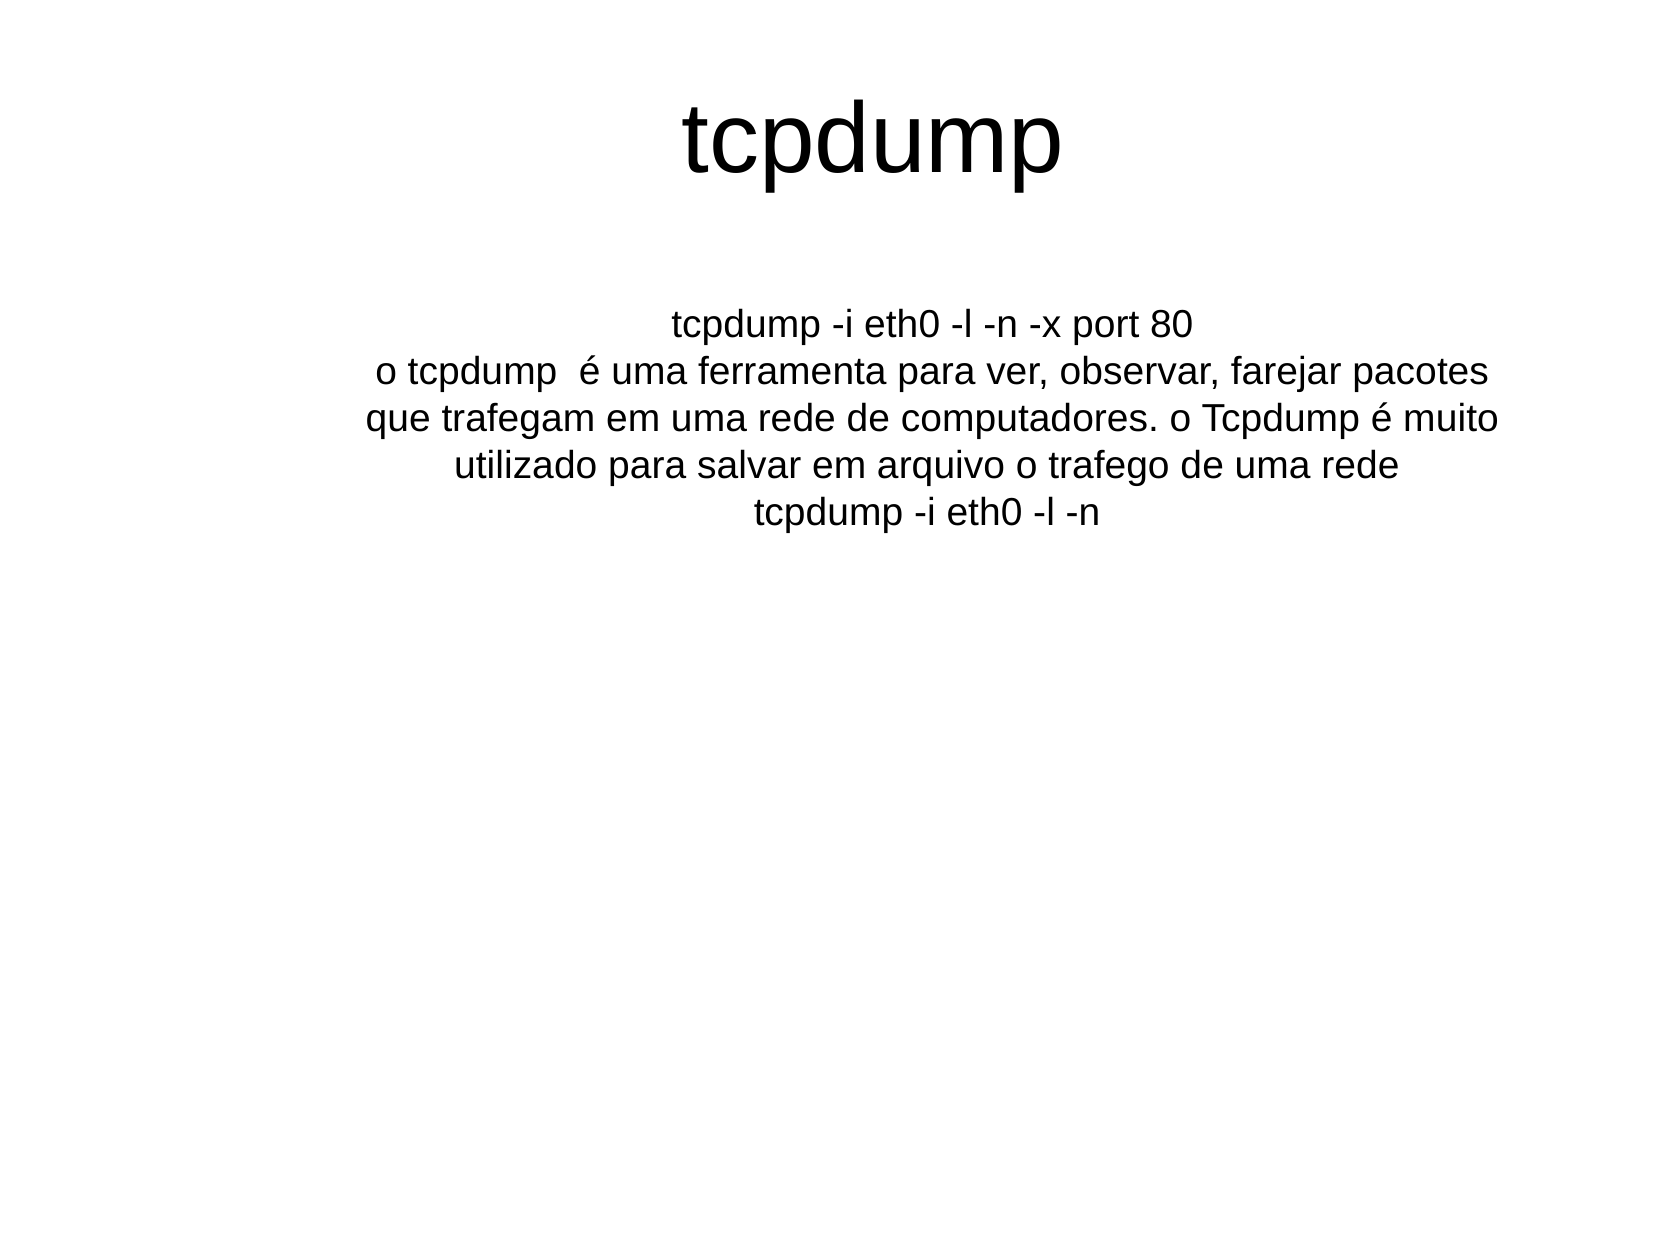

# tcpdump
tcpdump -i eth0 -l -n -x port 80
o tcpdump  é uma ferramenta para ver, observar, farejar pacotes que trafegam em uma rede de computadores. o Tcpdump é muito utilizado para salvar em arquivo o trafego de uma rede
tcpdump -i eth0 -l -n